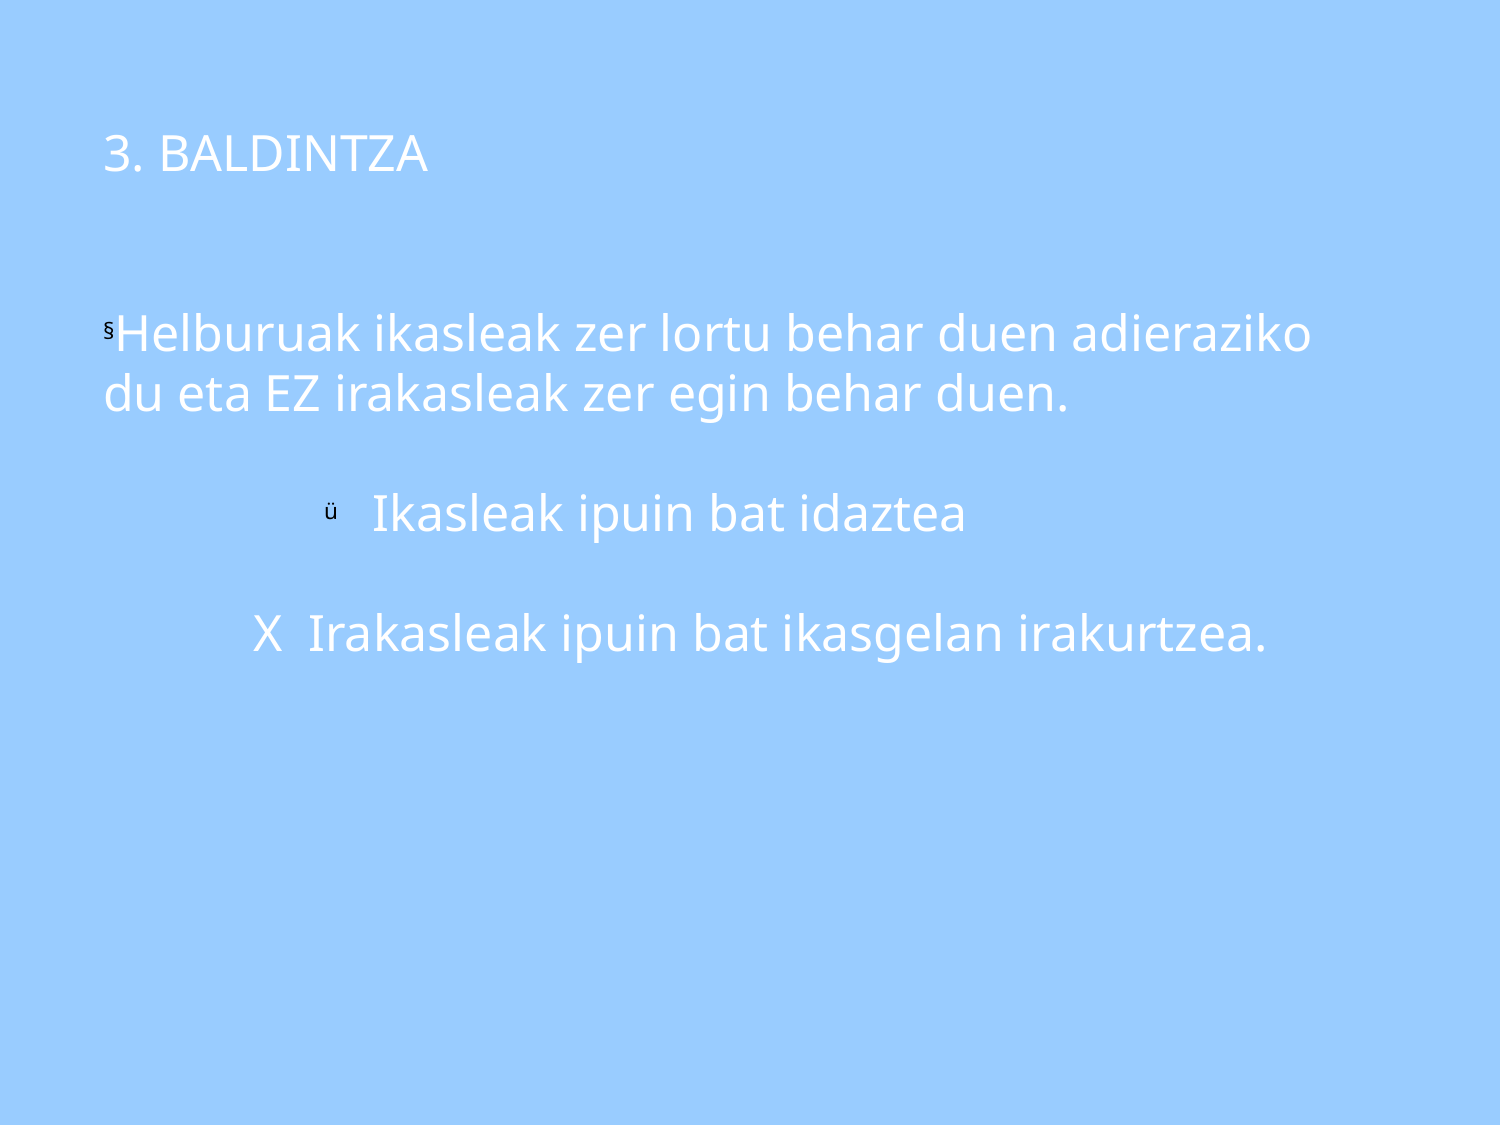

3. BALDINTZA
Helburuak ikasleak zer lortu behar duen adieraziko du eta EZ irakasleak zer egin behar duen.
 Ikasleak ipuin bat idaztea
X Irakasleak ipuin bat ikasgelan irakurtzea.